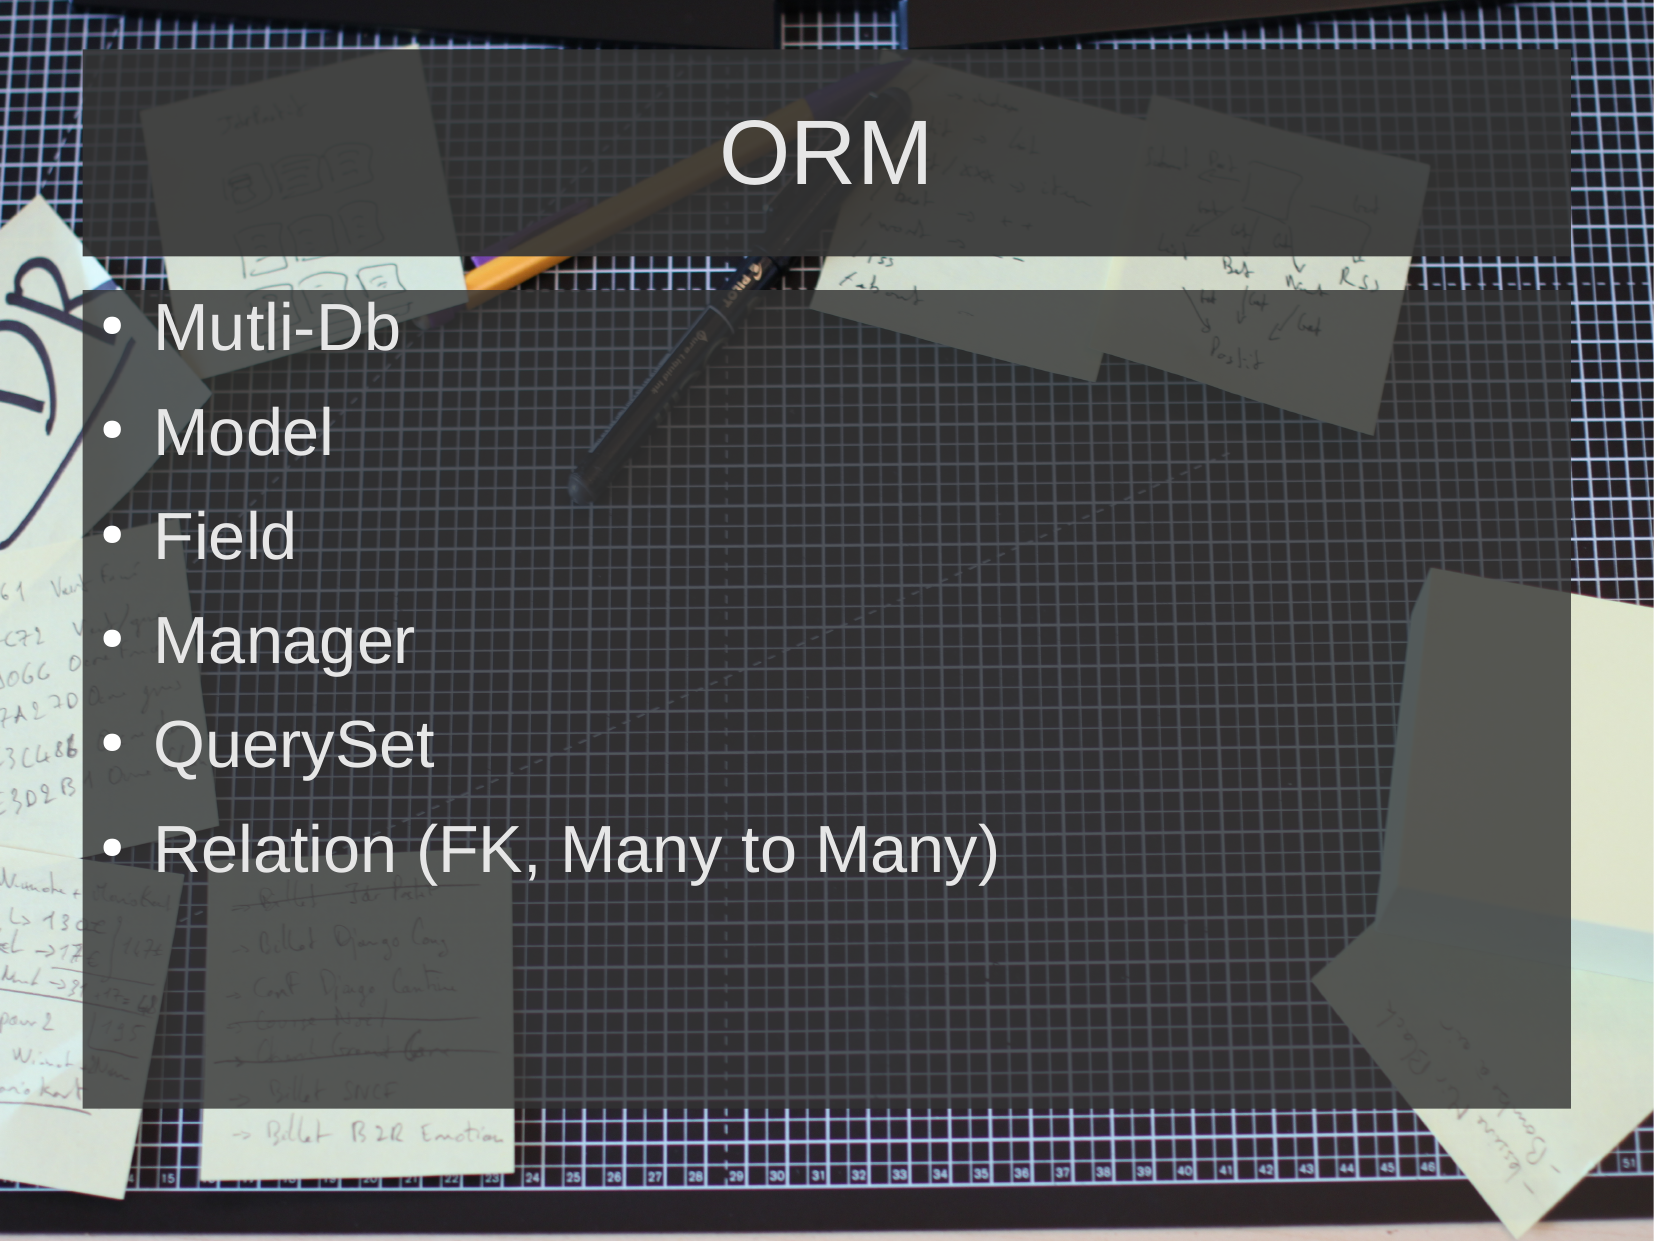

# ORM
Mutli-Db
Model
Field
Manager
QuerySet
Relation (FK, Many to Many)